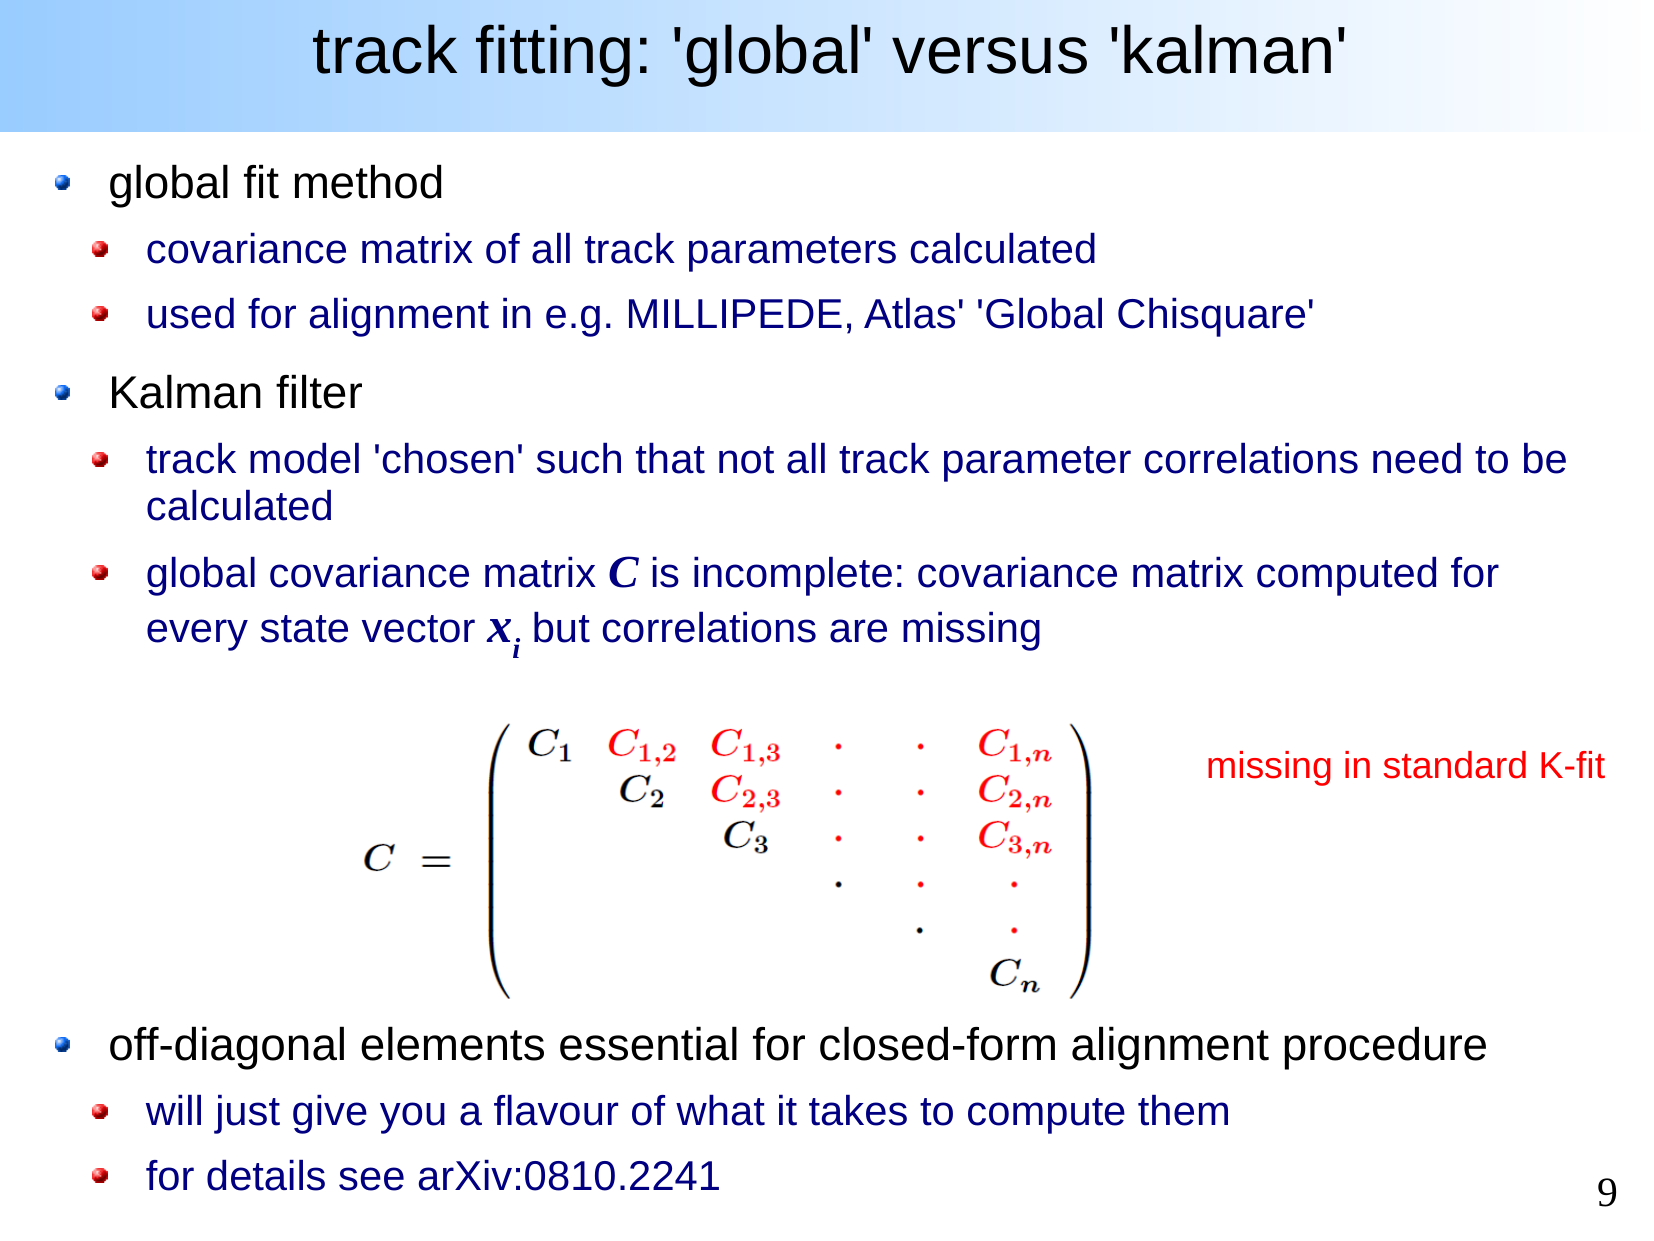

# track fitting: 'global' versus 'kalman'
global fit method
covariance matrix of all track parameters calculated
used for alignment in e.g. MILLIPEDE, Atlas' 'Global Chisquare'
Kalman filter
track model 'chosen' such that not all track parameter correlations need to be calculated
global covariance matrix C is incomplete: covariance matrix computed for every state vector xi but correlations are missing
missing in standard K-fit
off-diagonal elements essential for closed-form alignment procedure
will just give you a flavour of what it takes to compute them
for details see arXiv:0810.2241
9
global fit method
covariance matrix of all track parameters calculated
used for alignment in e.g. MILLIPEDE, Atlas' 'Global Chisquare'
Kalman filter
track model chosen such that not all track parameter correlations need to be calculated
global covariance matrix C is incomplete: covariance matrix computed for every state vector xi but correlations are missing